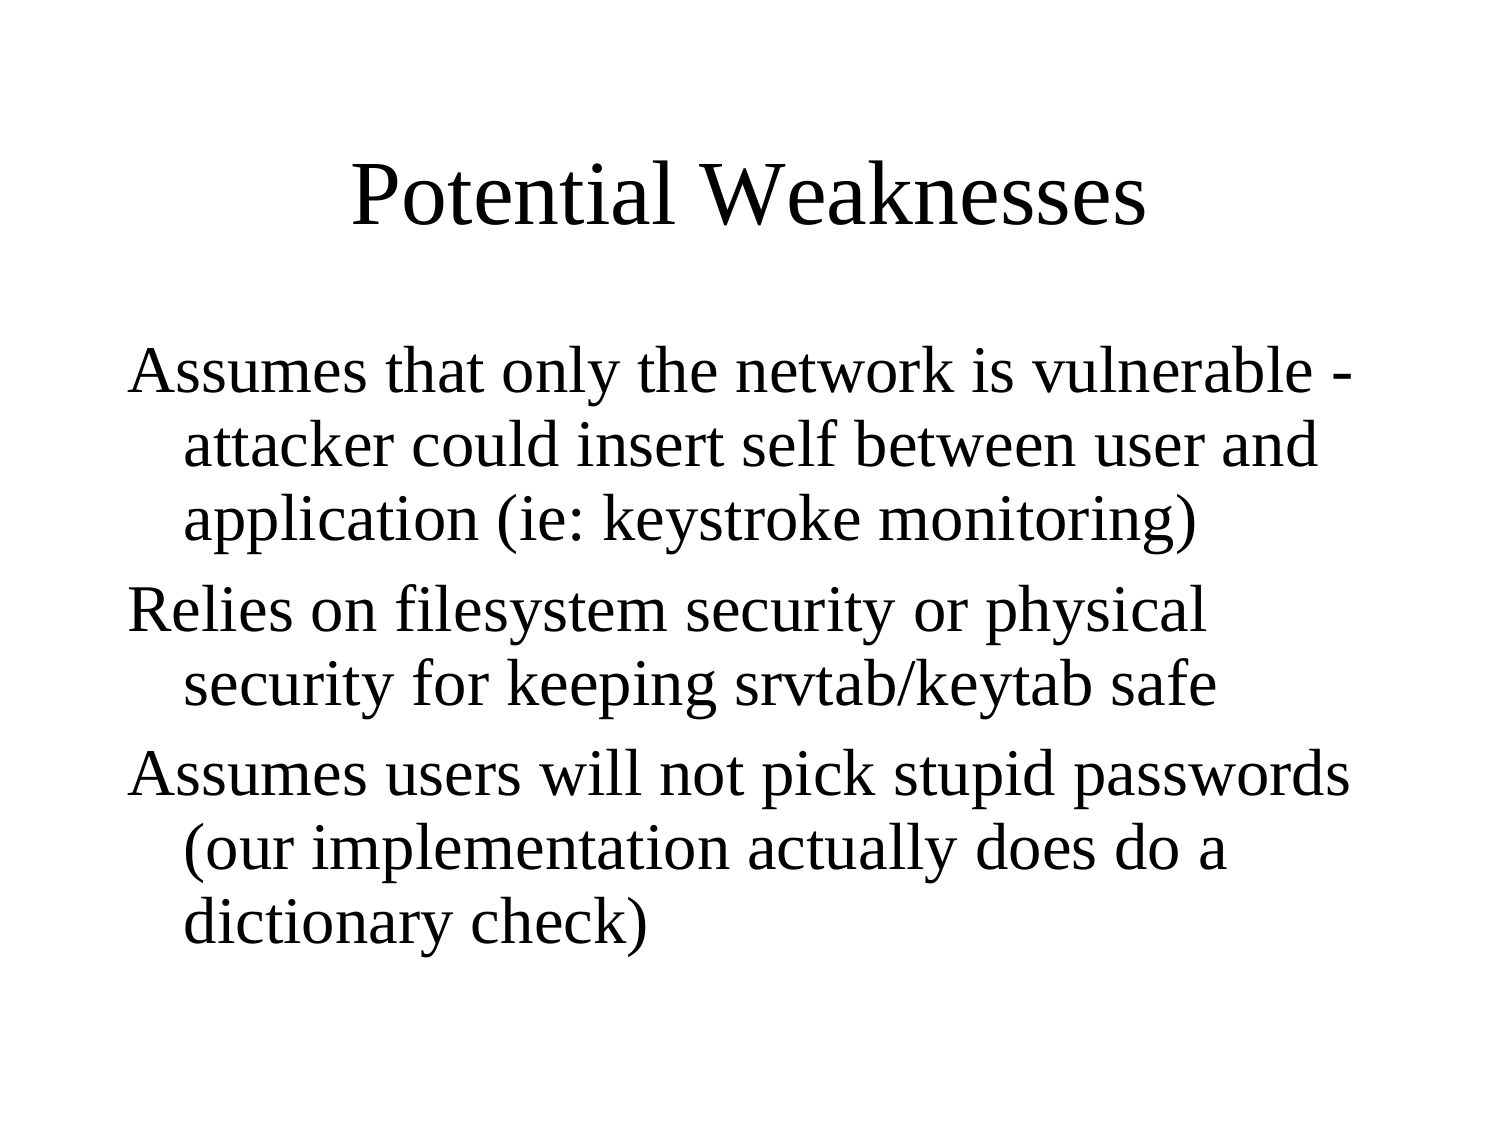

# Potential Weaknesses
Assumes that only the network is vulnerable - attacker could insert self between user and application (ie: keystroke monitoring)
Relies on filesystem security or physical security for keeping srvtab/keytab safe
Assumes users will not pick stupid passwords (our implementation actually does do a dictionary check)